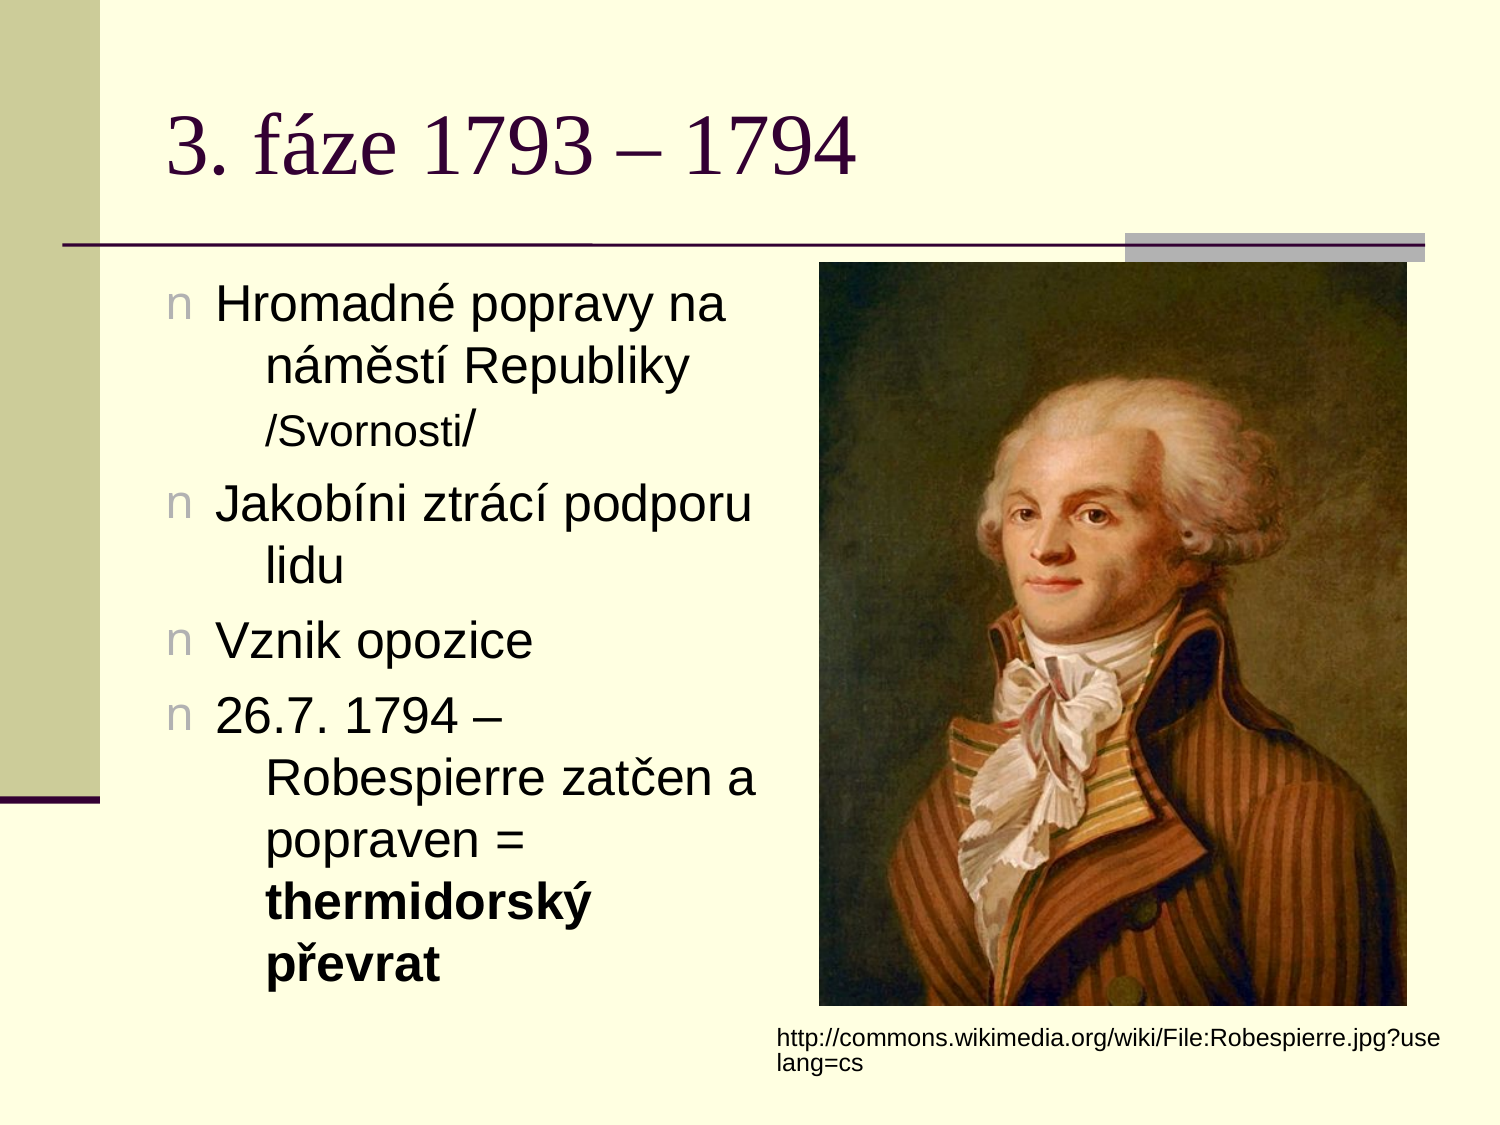

# 3. fáze 1793 – 1794
Hromadné popravy na náměstí Republiky /Svornosti/
Jakobíni ztrácí podporu lidu
Vznik opozice
26.7. 1794 – Robespierre zatčen a popraven = thermidorský převrat
http://commons.wikimedia.org/wiki/File:Robespierre.jpg?uselang=cs